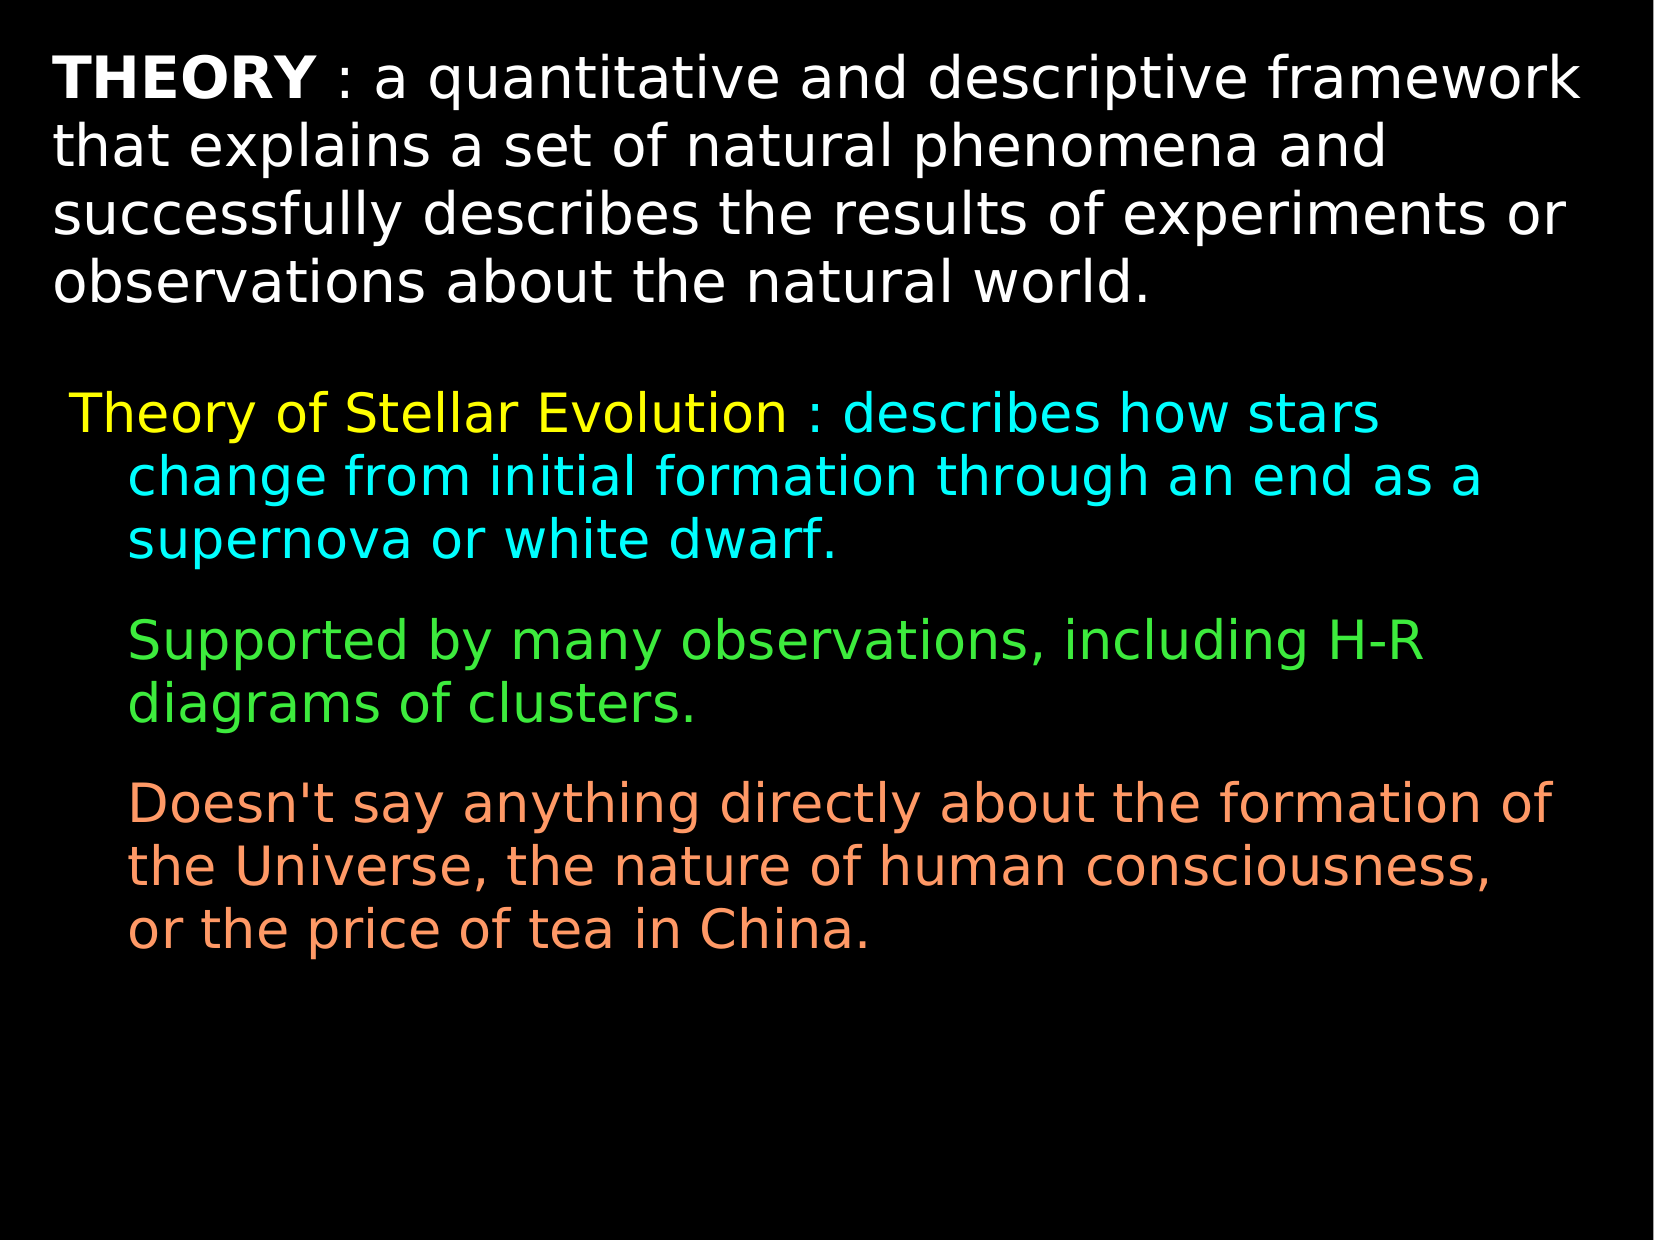

THEORY : a quantitative and descriptive framework that explains a set of natural phenomena and successfully describes the results of experiments or observations about the natural world.
Theory of Stellar Evolution : describes how stars change from initial formation through an end as a supernova or white dwarf.
	Supported by many observations, including H-R diagrams of clusters.
	Doesn't say anything directly about the formation of the Universe, the nature of human consciousness, or the price of tea in China.